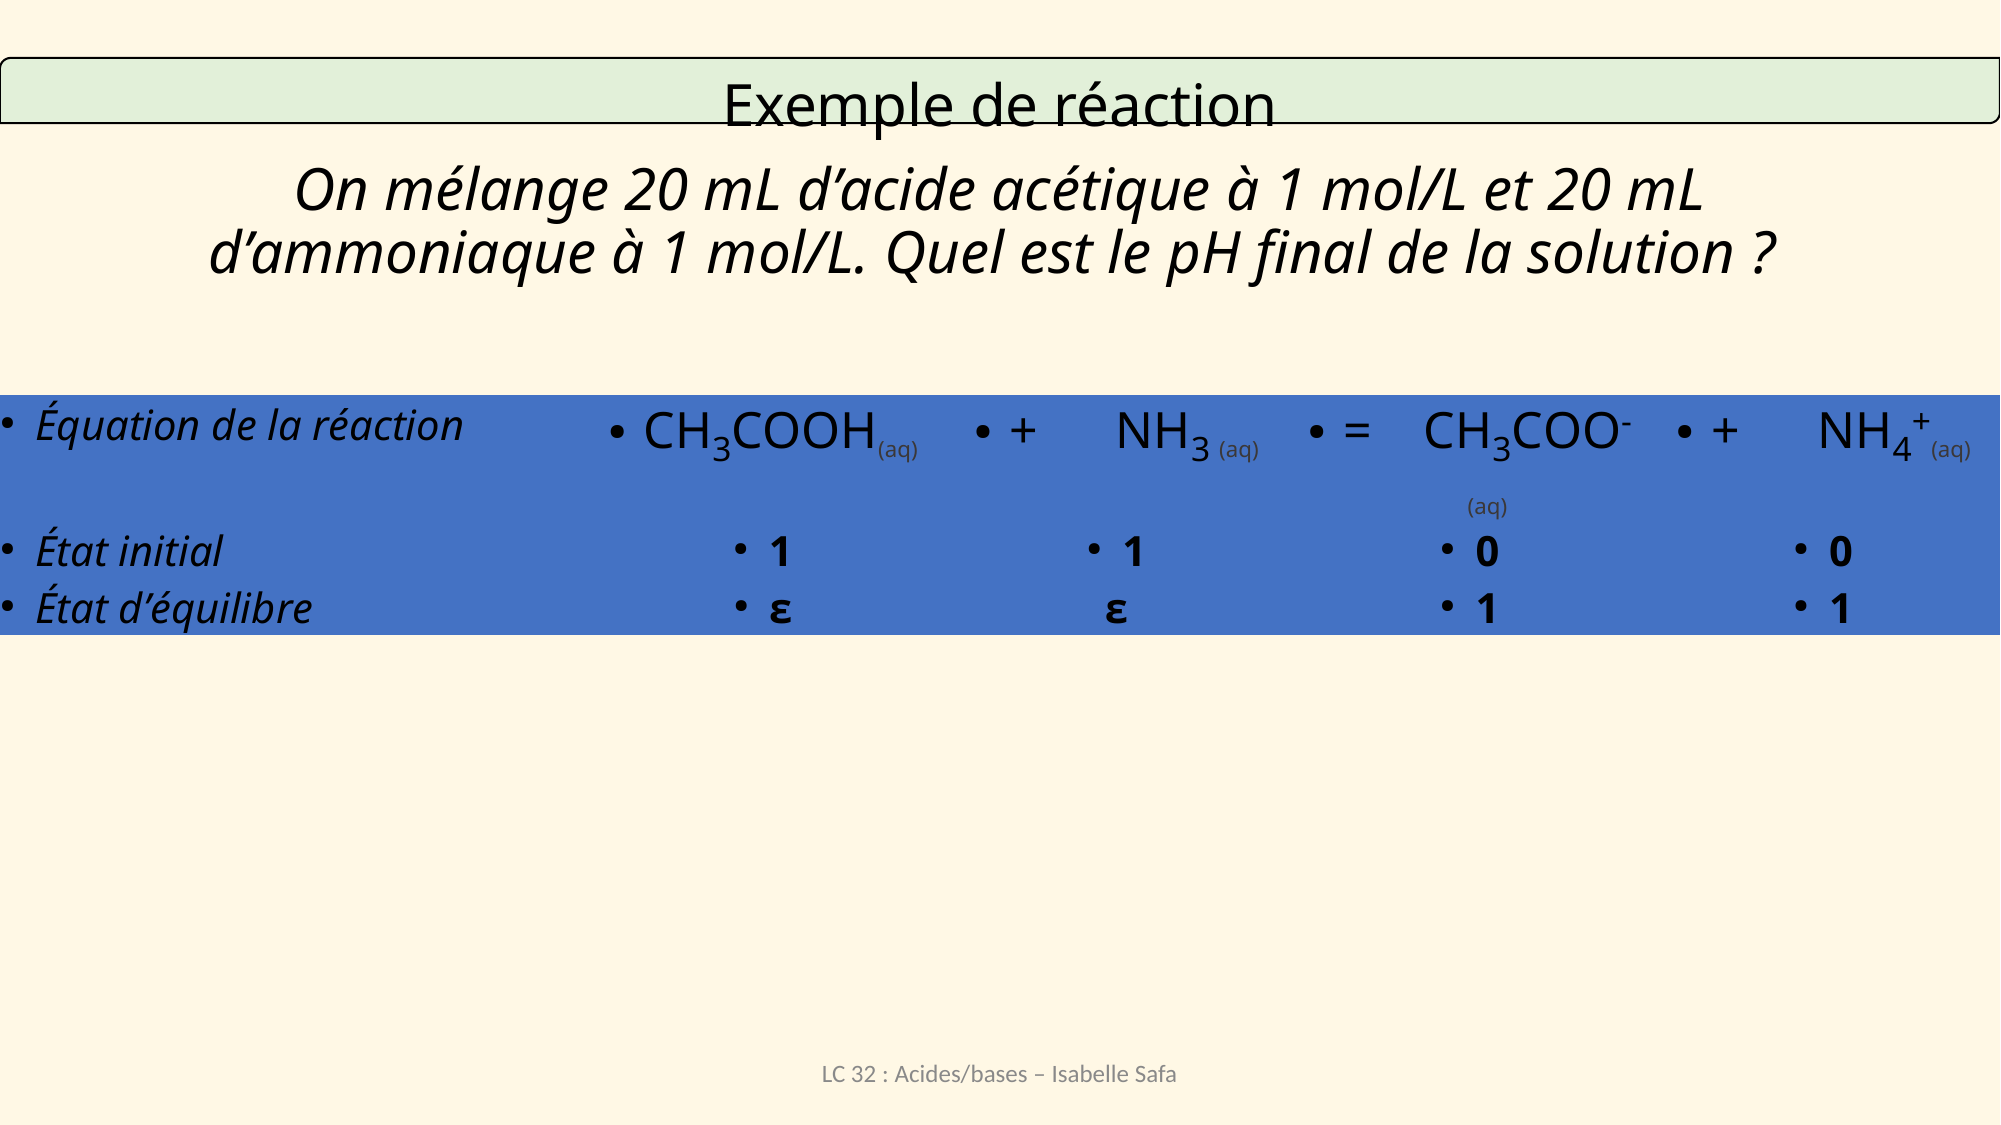

Exemple de réaction
# On mélange 20 mL d’acide acétique à 1 mol/L et 20 mL d’ammoniaque à 1 mol/L. Quel est le pH final de la solution ?
| Équation de la réaction | CH3COOH(aq) | + NH3 (aq) | = CH3COO-(aq) | + NH4+(aq) |
| --- | --- | --- | --- | --- |
| État initial | 1 | 1 | 0 | 0 |
| État d’équilibre | ε | ε | 1 | 1 |
LC 32 : Acides/bases – Isabelle Safa